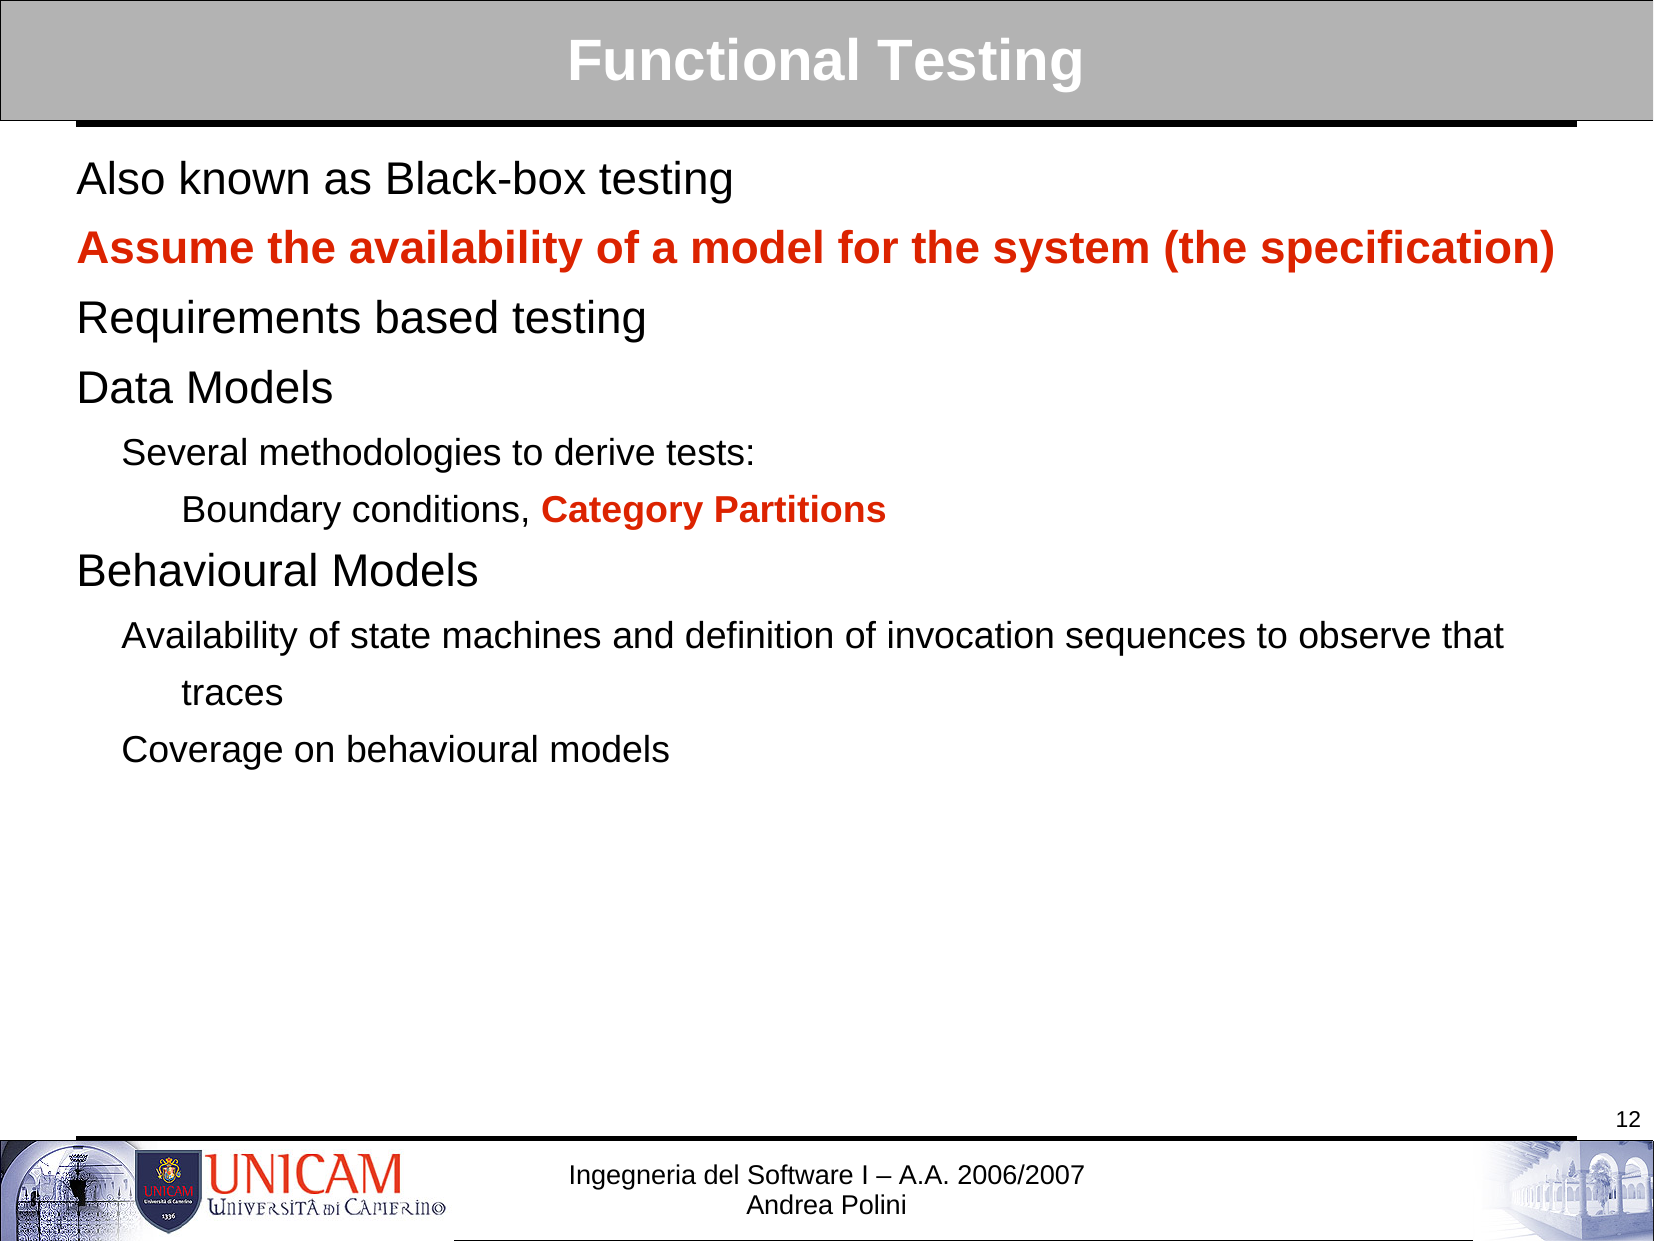

# Functional Testing
Also known as Black-box testing
Assume the availability of a model for the system (the specification)
Requirements based testing
Data Models
Several methodologies to derive tests:
Boundary conditions, Category Partitions
Behavioural Models
Availability of state machines and definition of invocation sequences to observe that traces
Coverage on behavioural models
12